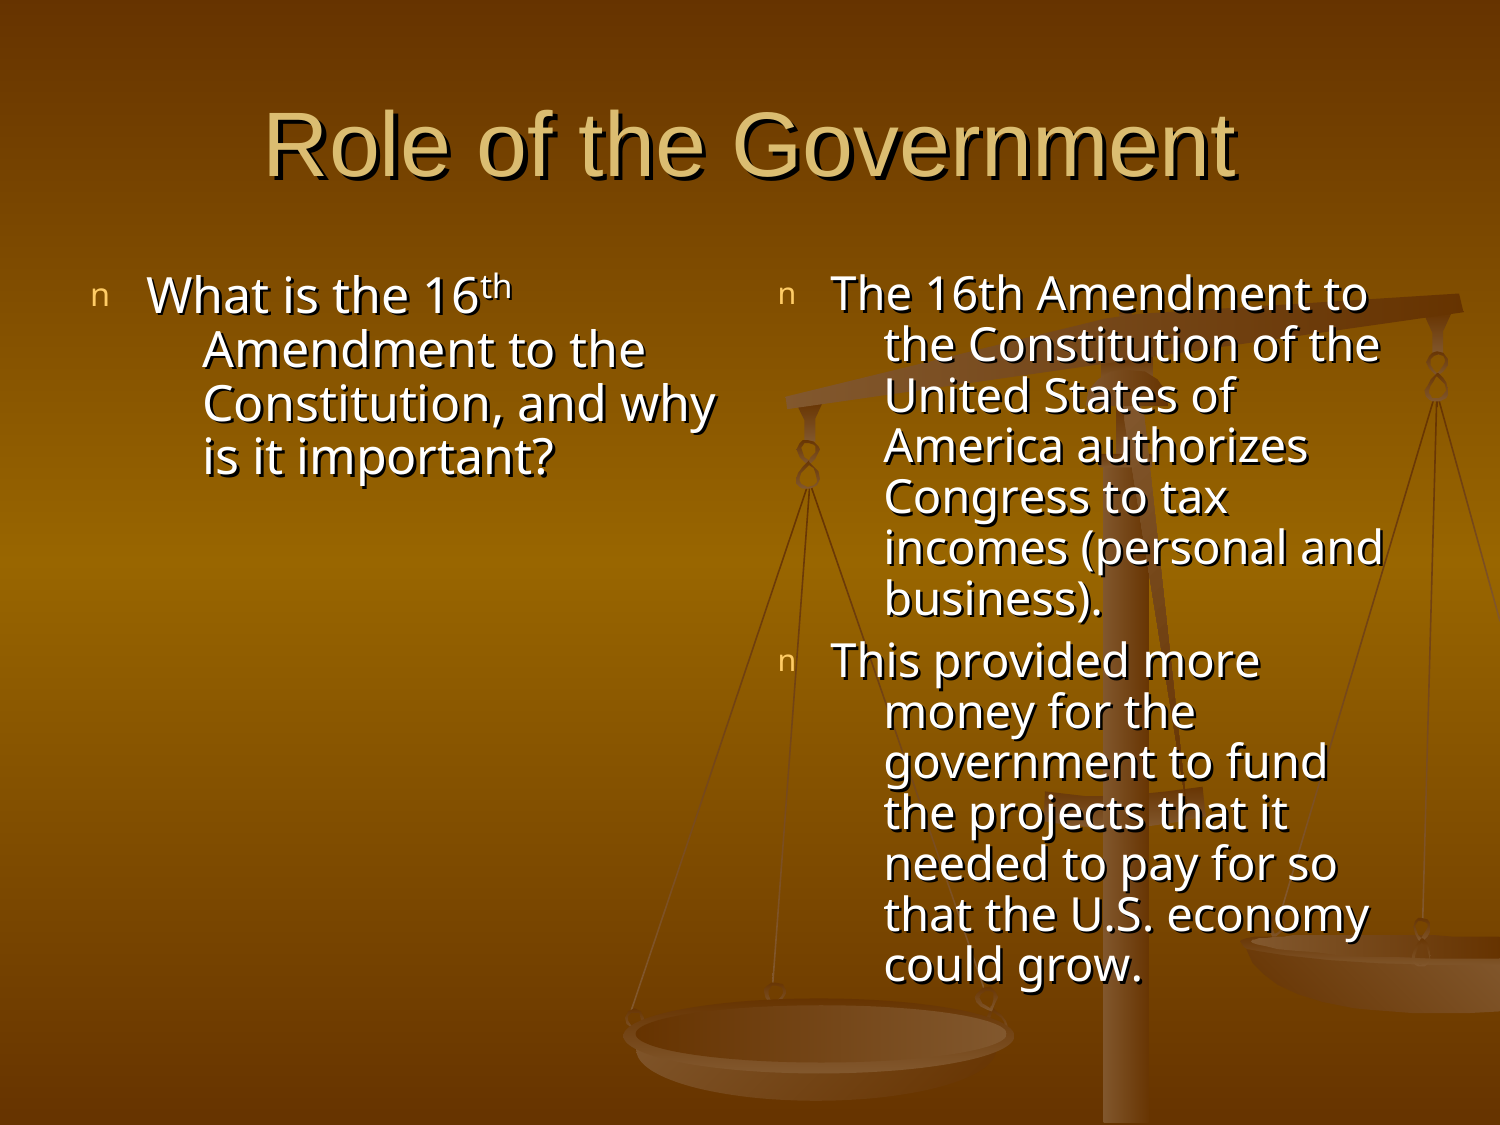

# Role of the Government
What is the 16th Amendment to the Constitution, and why is it important?
The 16th Amendment to the Constitution of the United States of America authorizes Congress to tax incomes (personal and business).
This provided more money for the government to fund the projects that it needed to pay for so that the U.S. economy could grow.